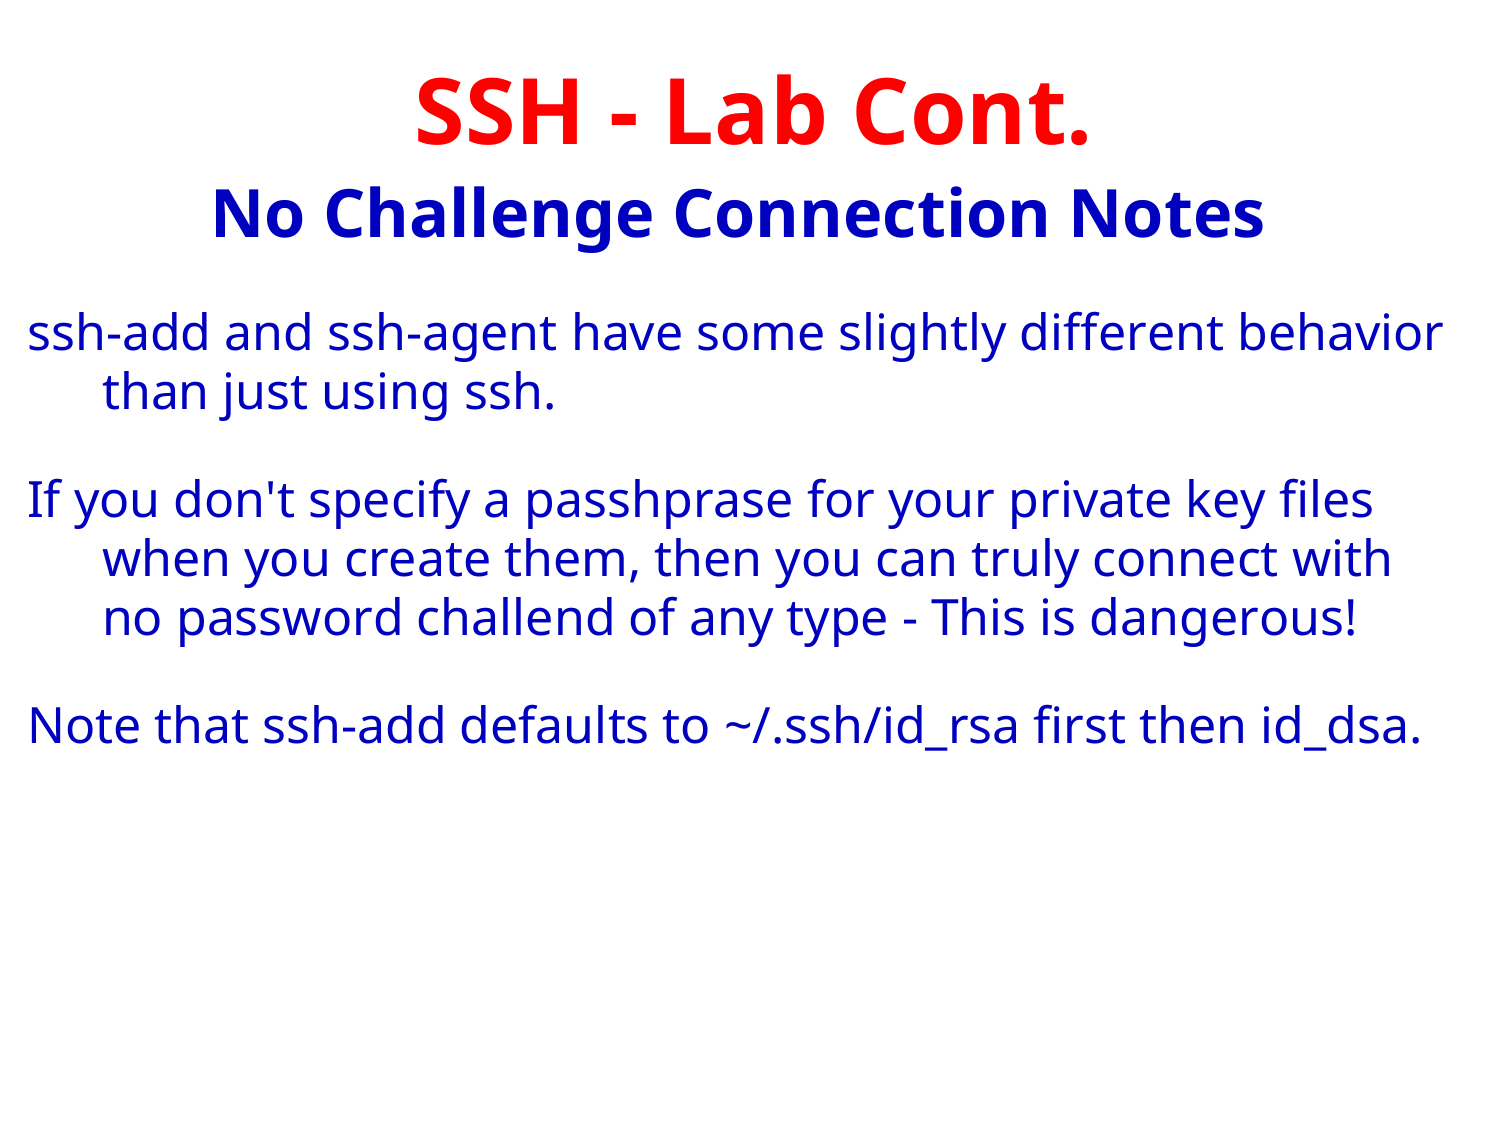

SSH - Lab Cont.
# No Challenge Connection Notes
ssh-add and ssh-agent have some slightly different behavior than just using ssh.
If you don't specify a passhprase for your private key files when you create them, then you can truly connect with no password challend of any type - This is dangerous!
Note that ssh-add defaults to ~/.ssh/id_rsa first then id_dsa.